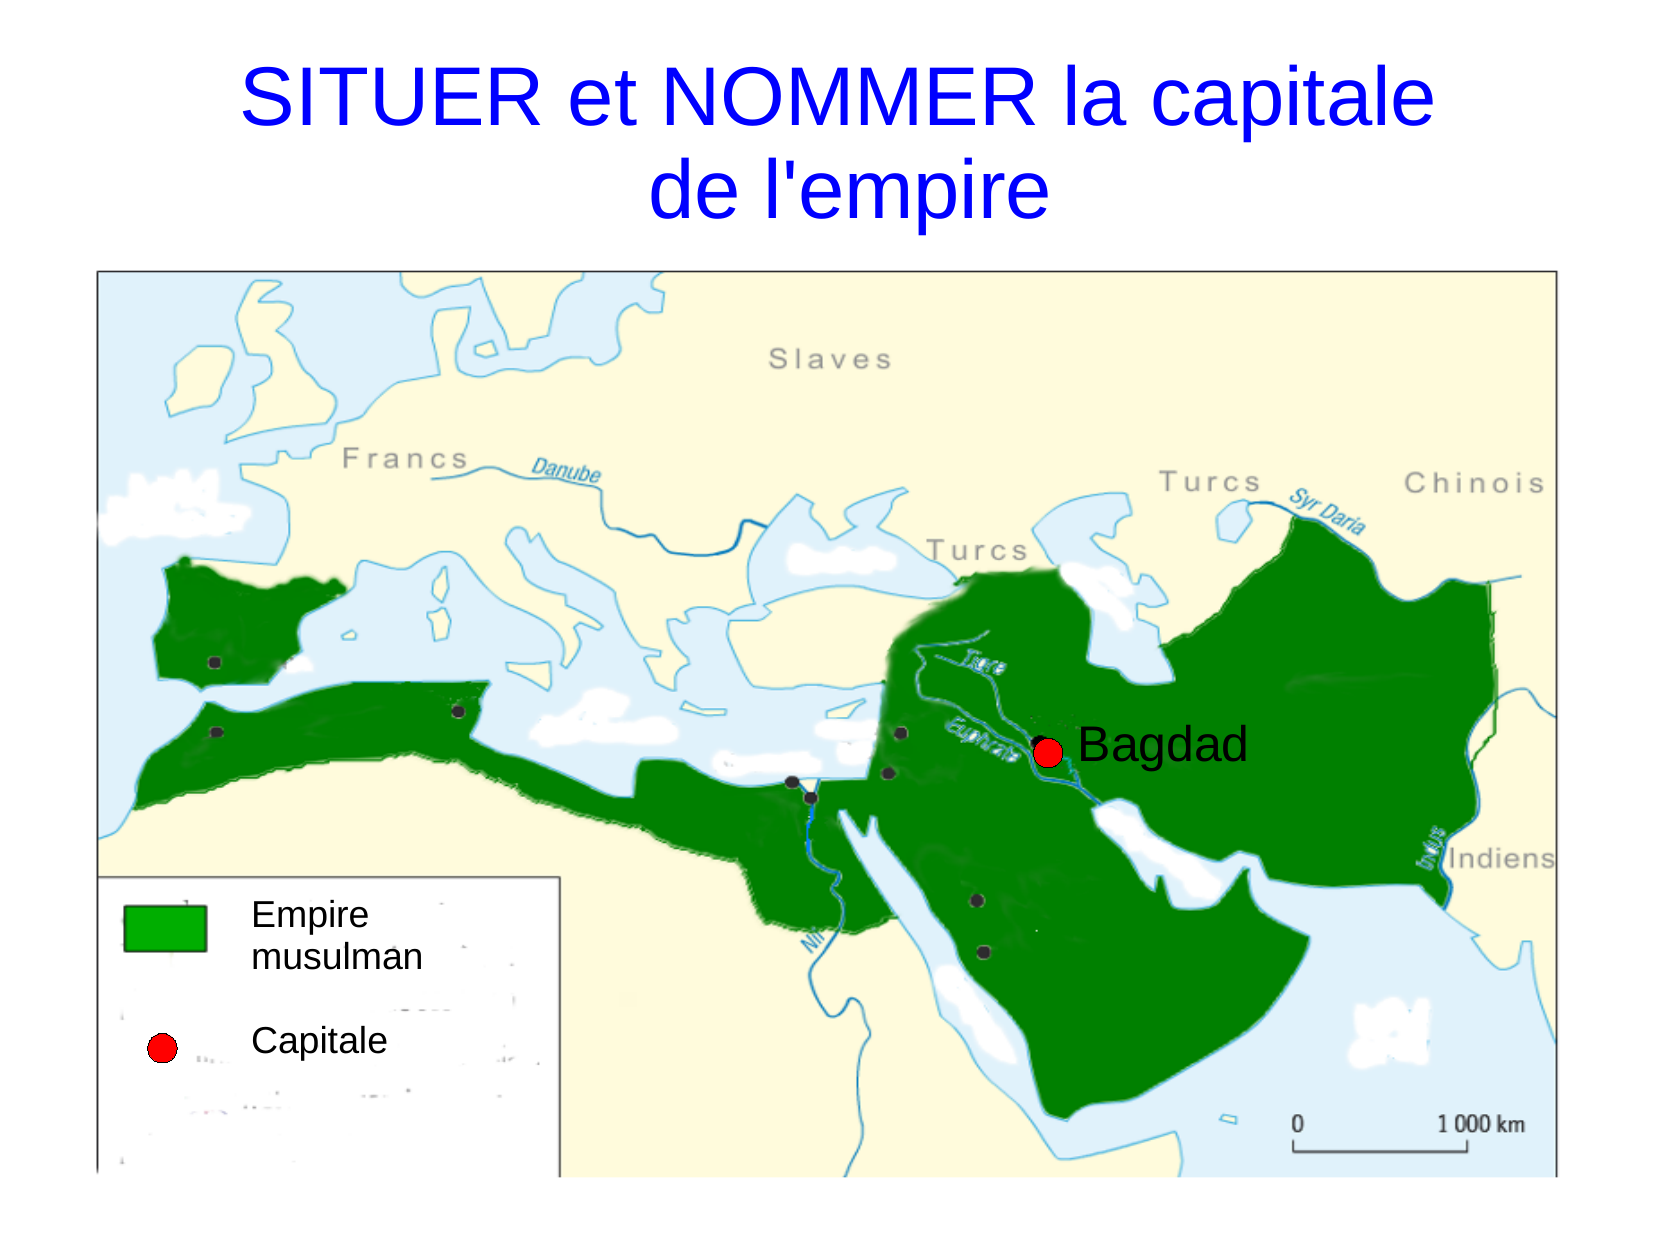

# SITUER et NOMMER la capitale de l'empire
Bagdad
Empire musulman
Capitale